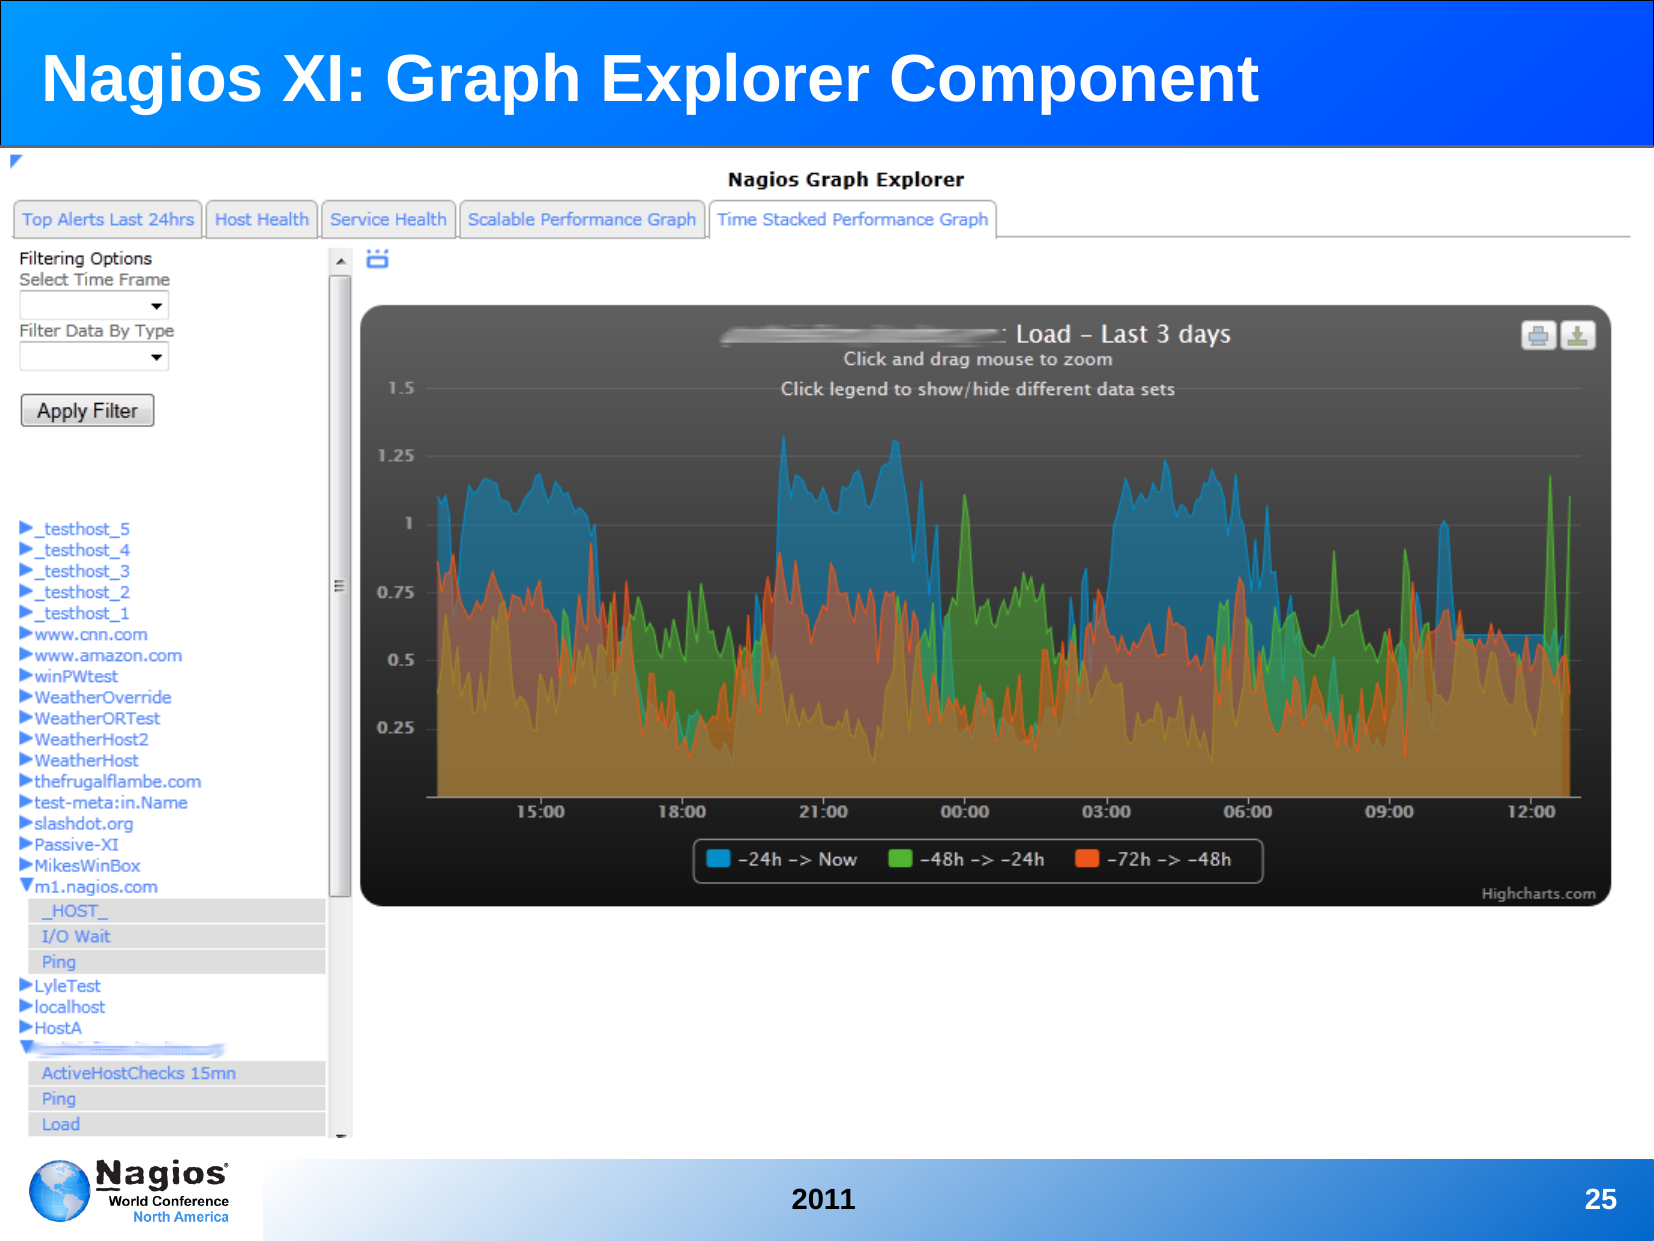

# Nagios XI: Graph Explorer Component
Graph Explorer
2011
25